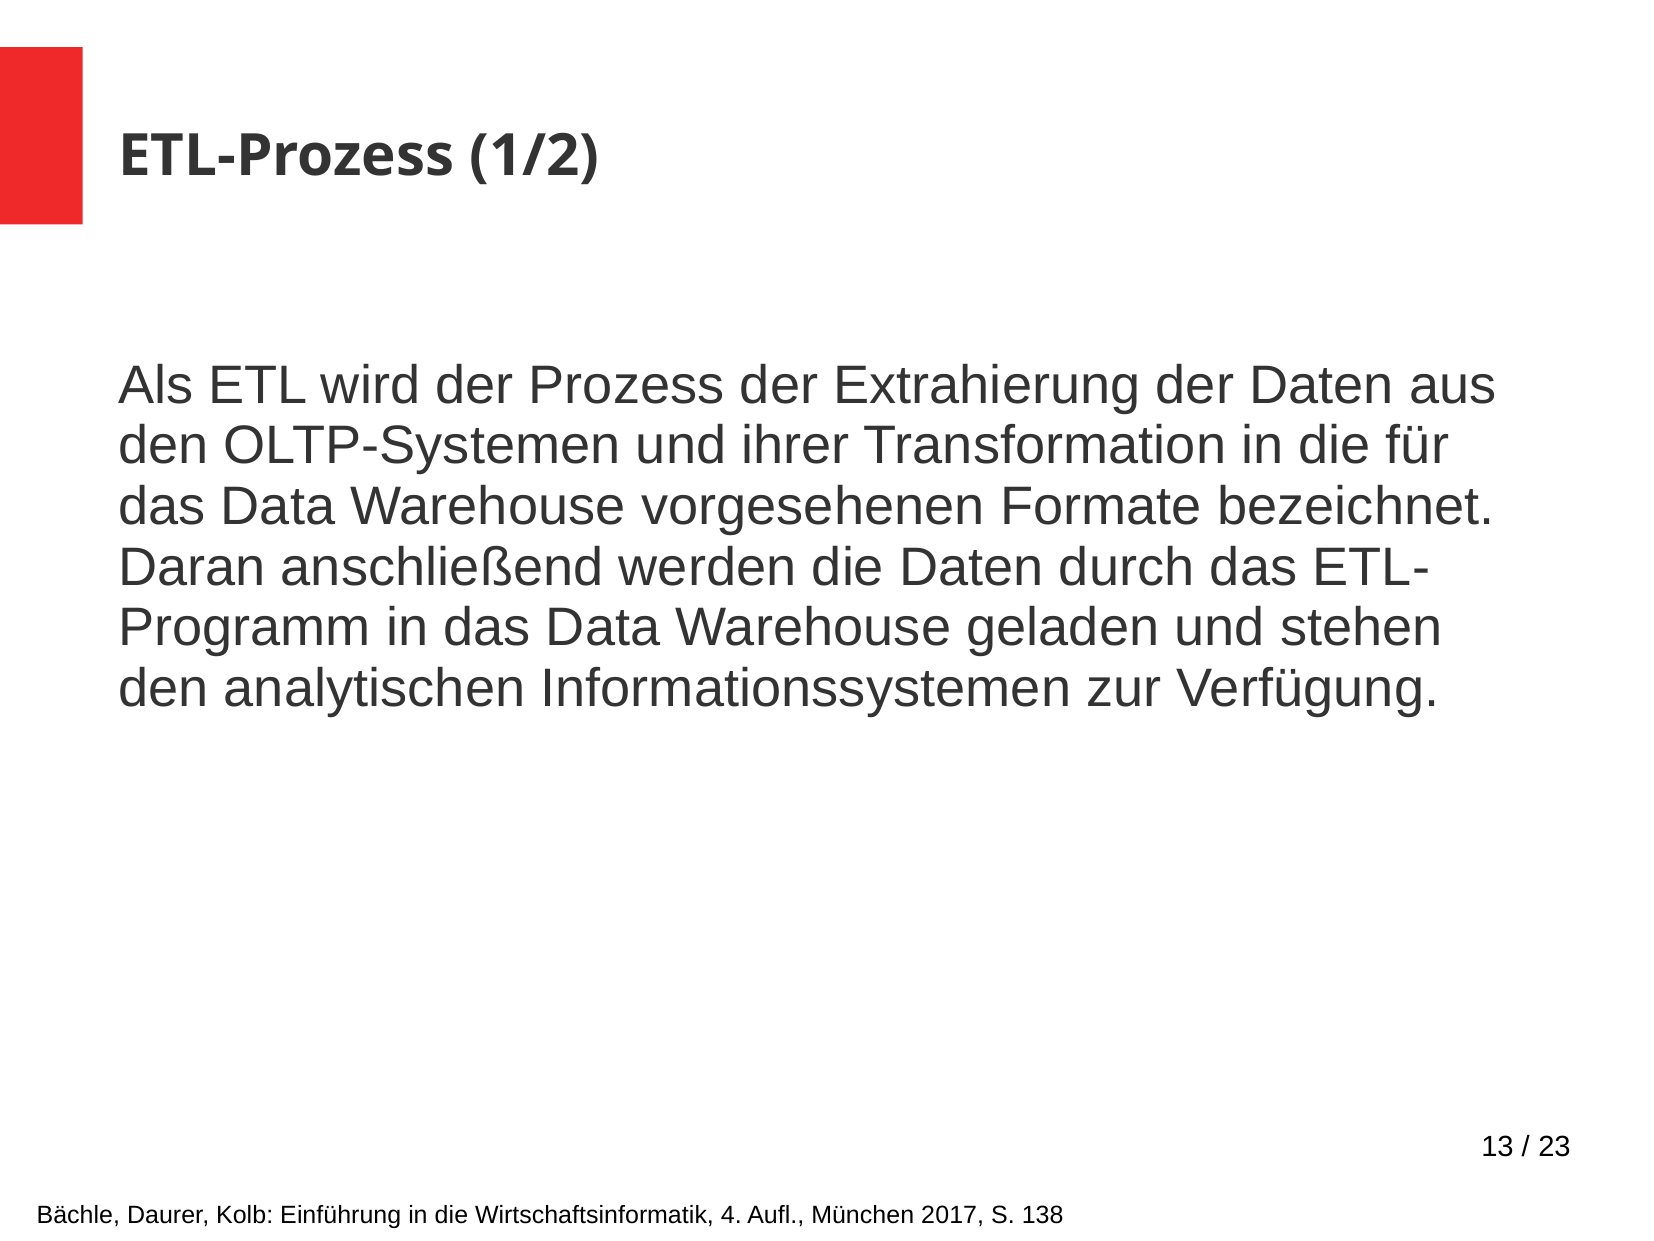

# ETL-Prozess (1/2)
Als ETL wird der Prozess der Extrahierung der Daten aus den OLTP-Systemen und ihrer Transformation in die für das Data Warehouse vorgesehenen Formate bezeichnet. Daran anschließend werden die Daten durch das ETL-Programm in das Data Warehouse geladen und stehen den analytischen Informationssystemen zur Verfügung.
13
Bächle, Daurer, Kolb: Einführung in die Wirtschaftsinformatik, 4. Aufl., München 2017, S. 138